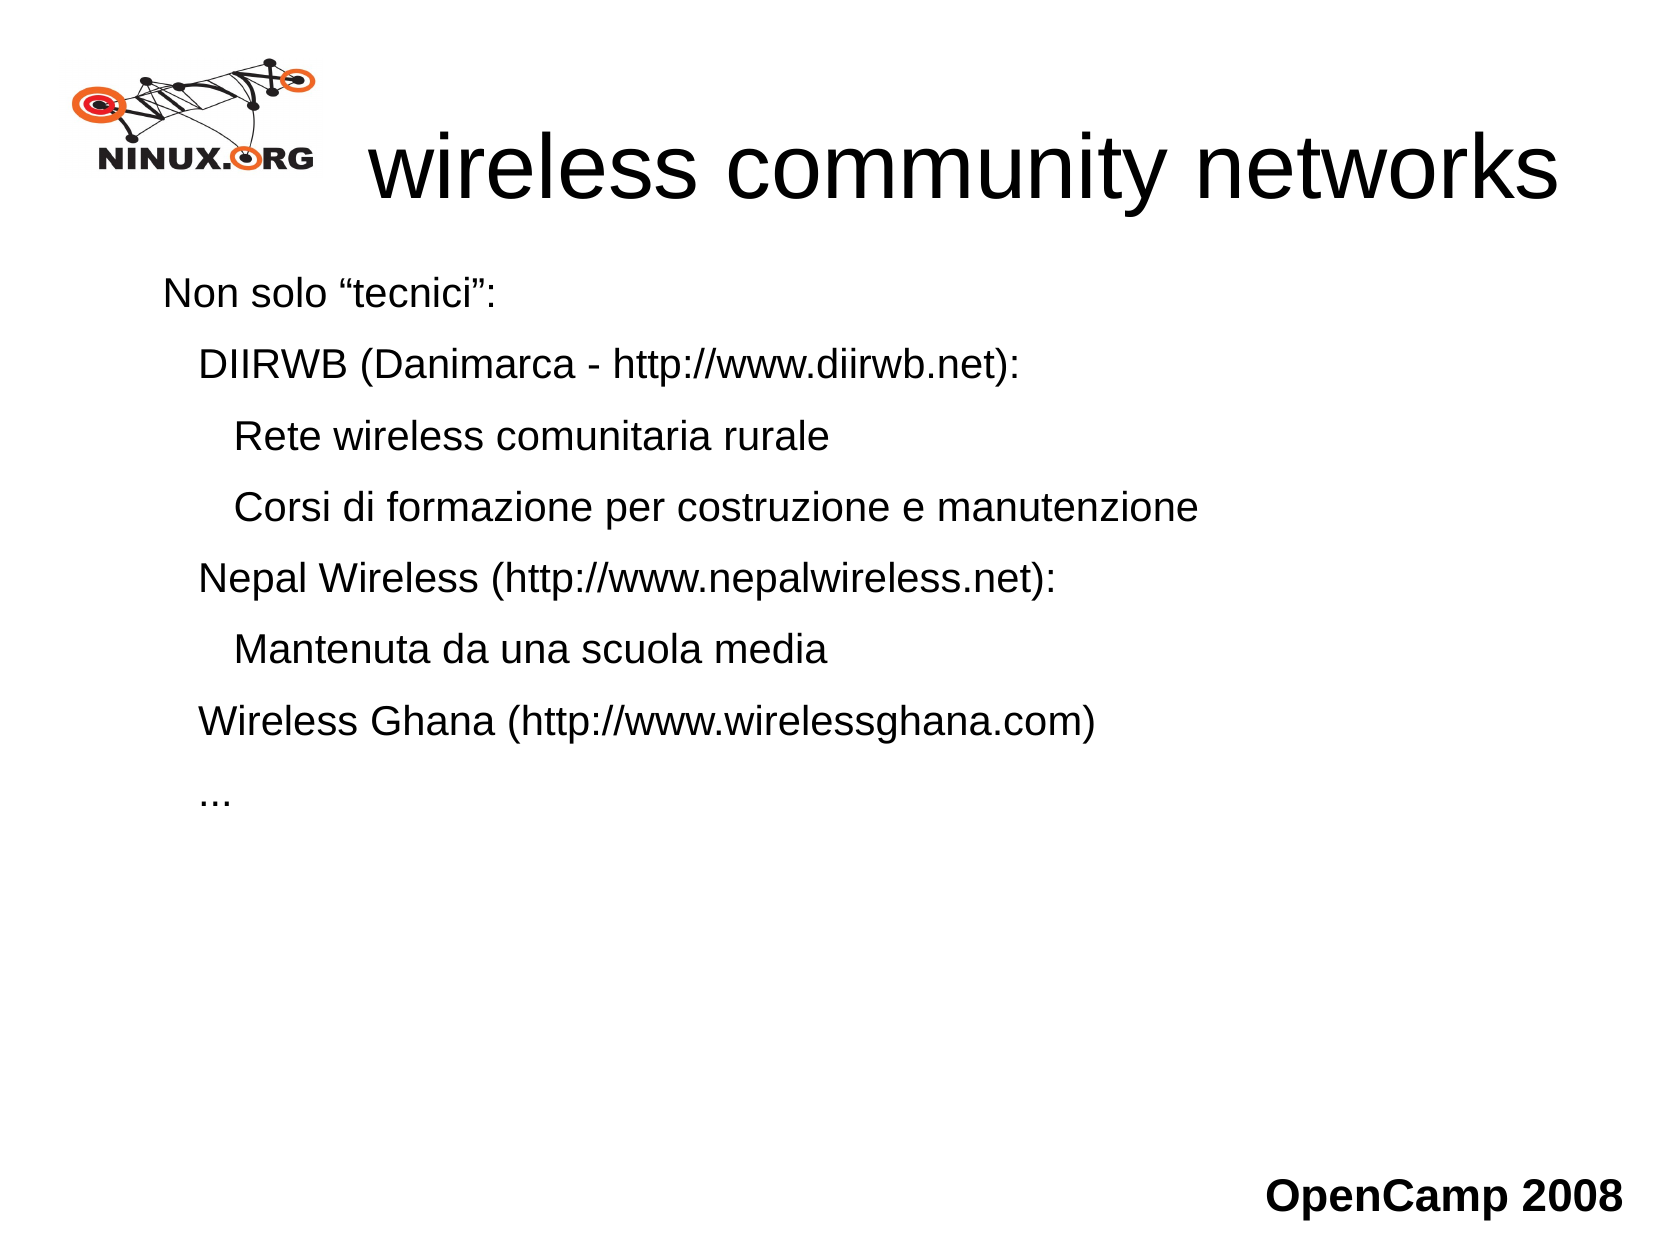

# wireless community networks
Non solo “tecnici”:
DIIRWB (Danimarca - http://www.diirwb.net):
Rete wireless comunitaria rurale
Corsi di formazione per costruzione e manutenzione
Nepal Wireless (http://www.nepalwireless.net):
Mantenuta da una scuola media
Wireless Ghana (http://www.wirelessghana.com)
...
 OpenCamp 2008